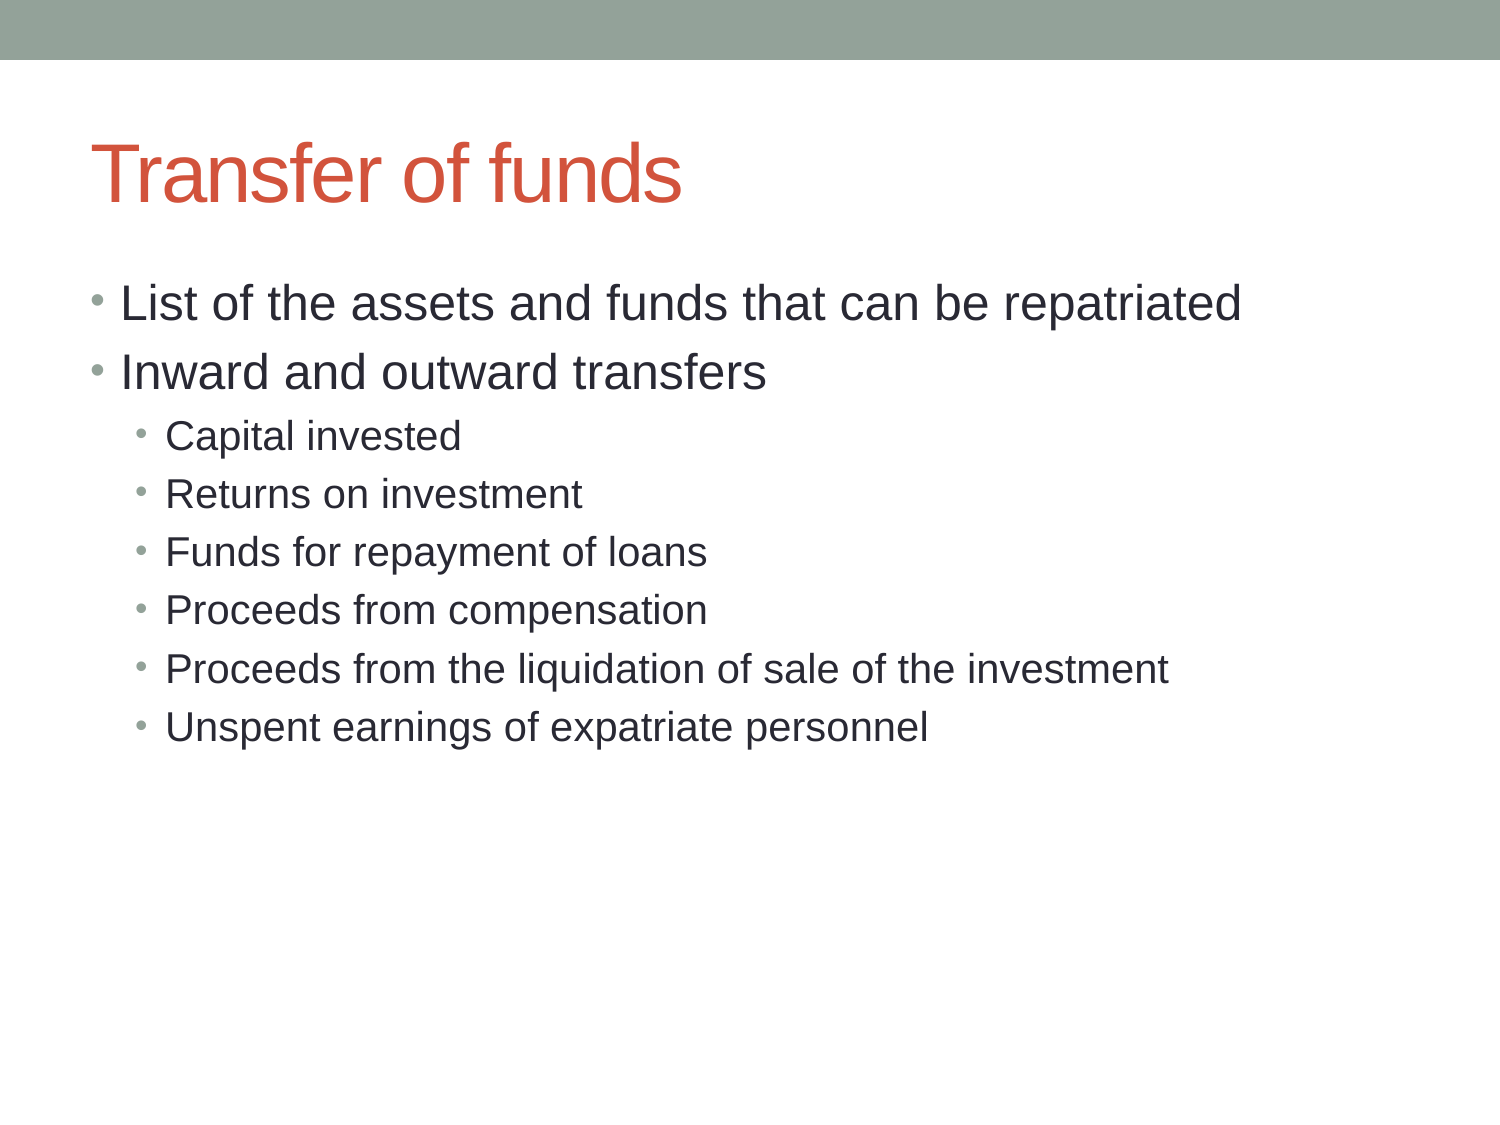

# Transfer of funds
List of the assets and funds that can be repatriated
Inward and outward transfers
Capital invested
Returns on investment
Funds for repayment of loans
Proceeds from compensation
Proceeds from the liquidation of sale of the investment
Unspent earnings of expatriate personnel